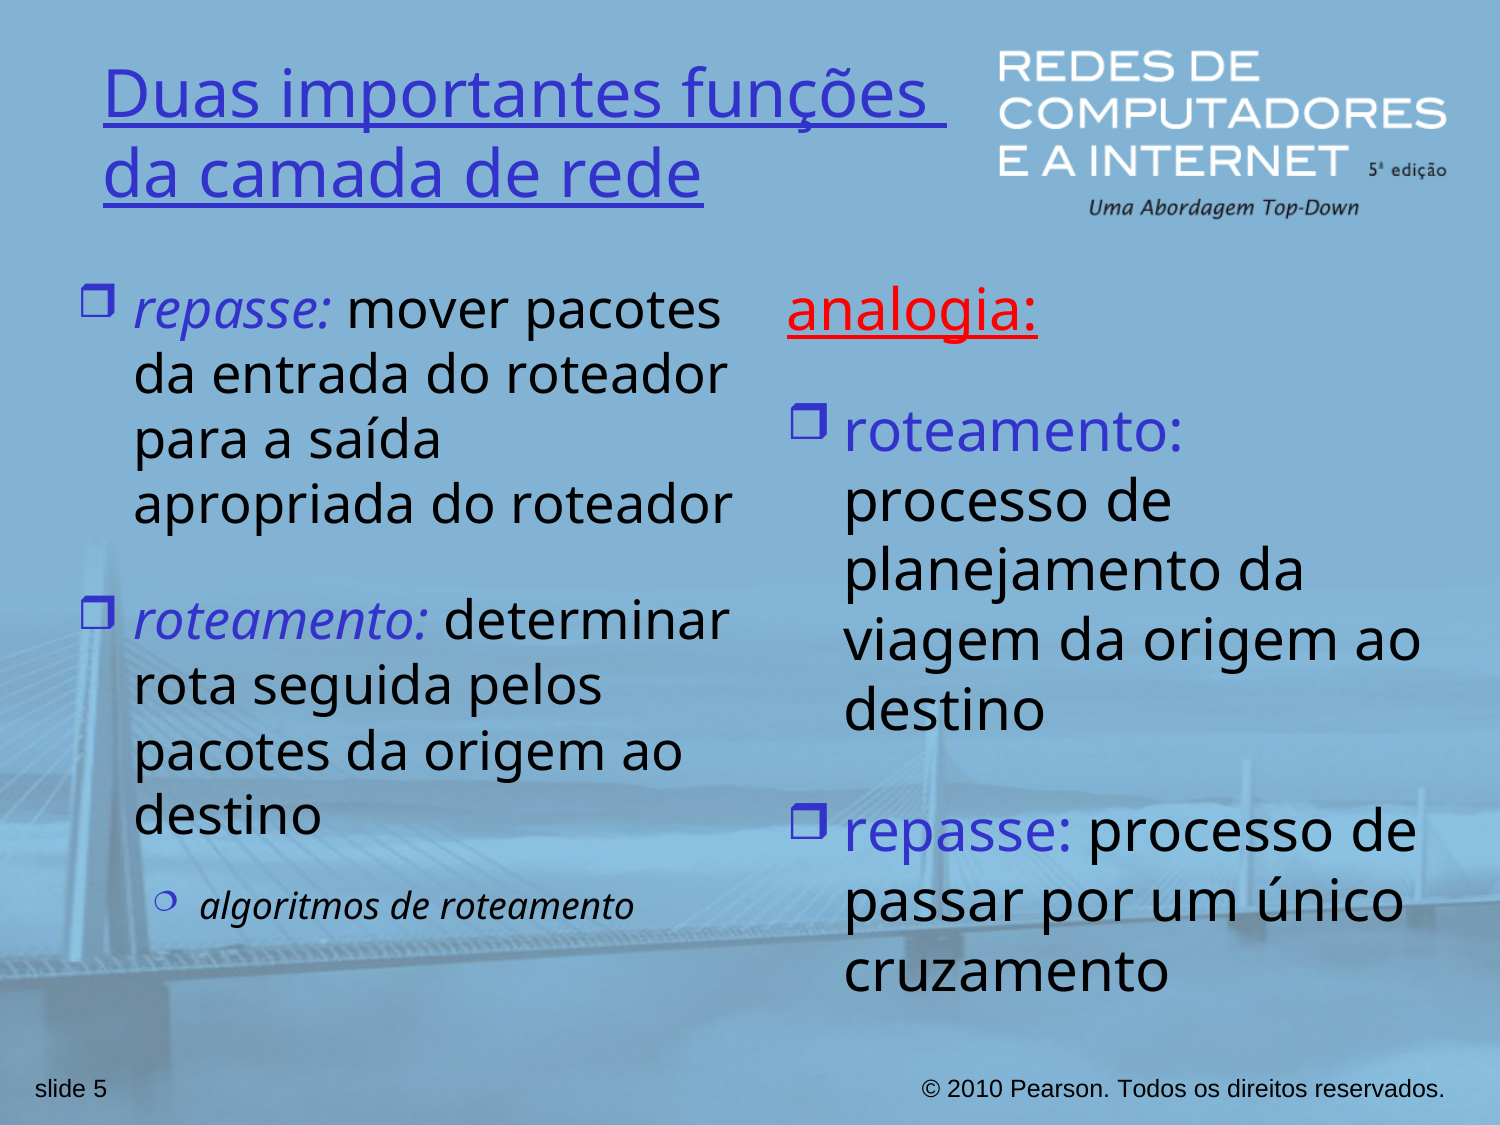

# Duas importantes funções da camada de rede
analogia:
roteamento: processo de planejamento da viagem da origem ao destino
repasse: processo de passar por um único cruzamento
repasse: mover pacotes da entrada do roteador para a saída apropriada do roteador
roteamento: determinar rota seguida pelos pacotes da origem ao destino
algoritmos de roteamento